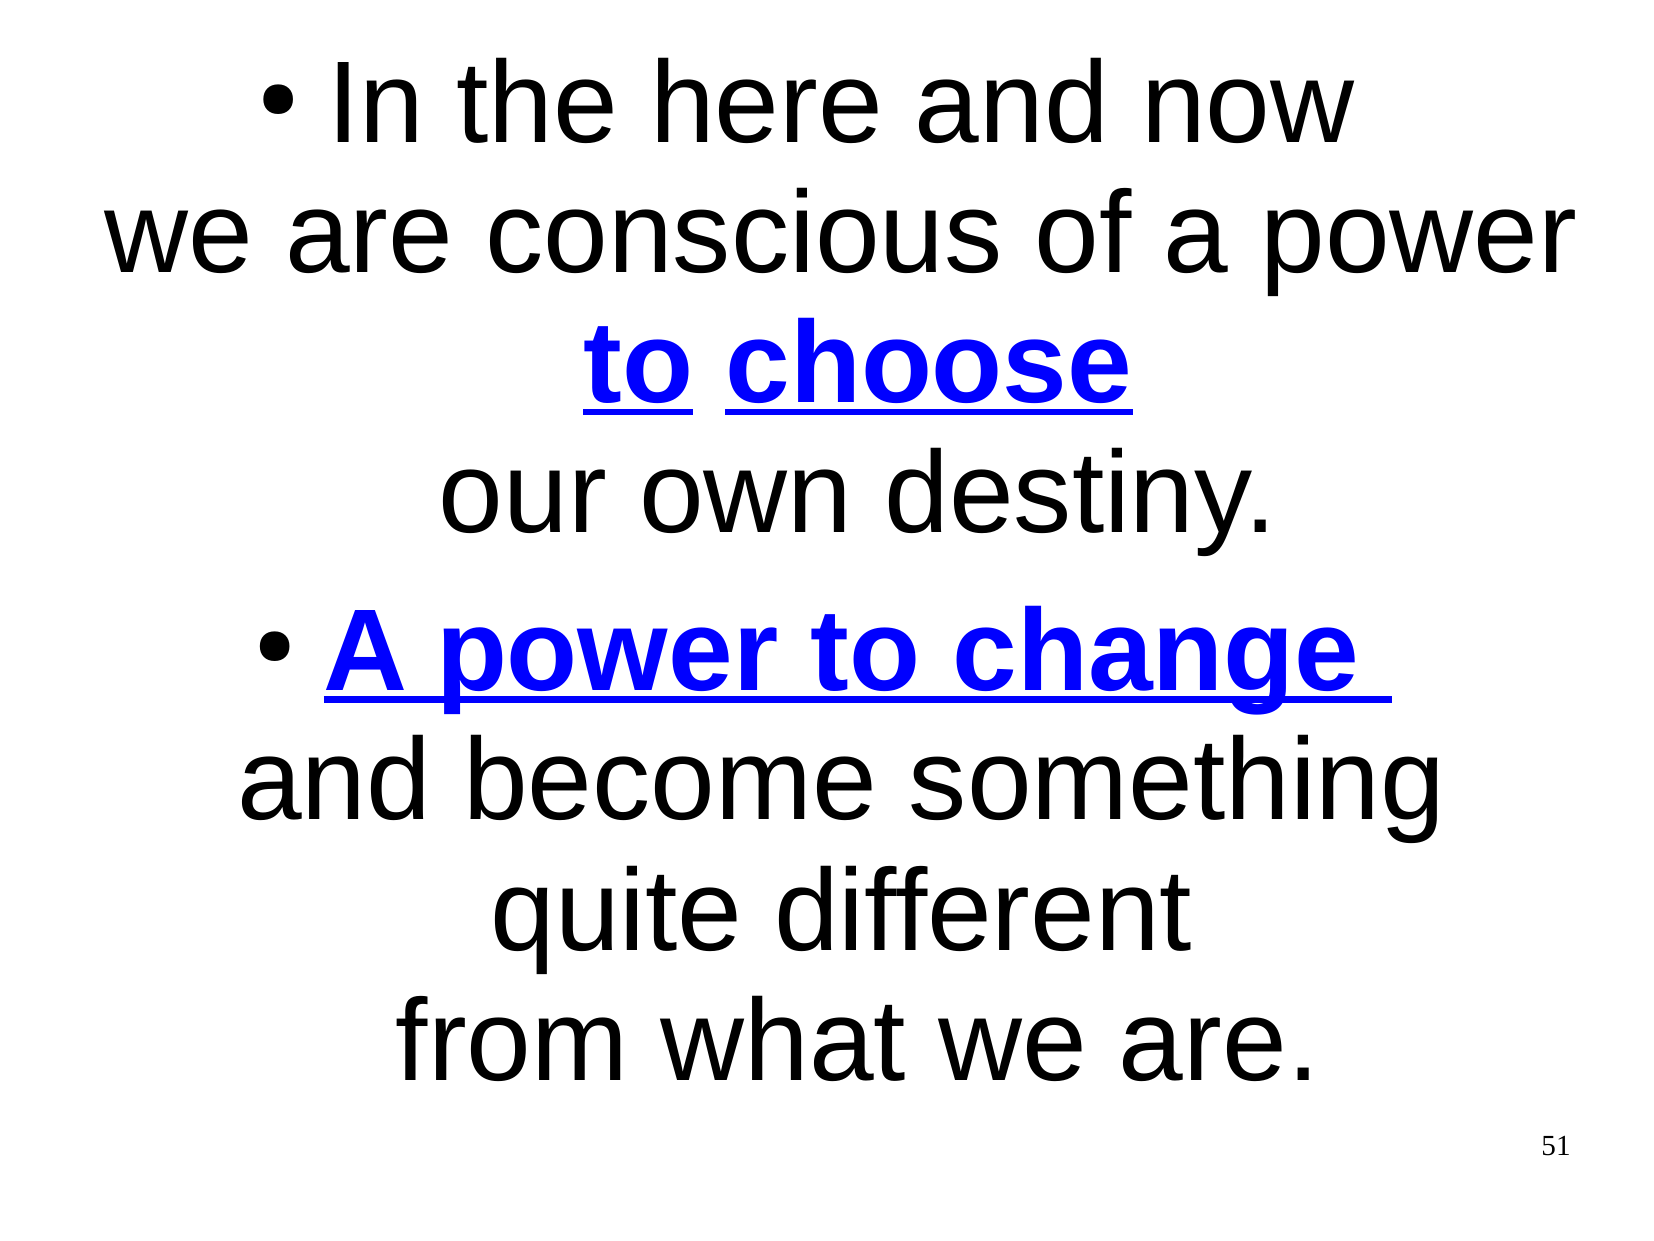

# In the here and now we are conscious of a power to choose our own destiny.
A power to change
and become something
quite different
from what we are.
51